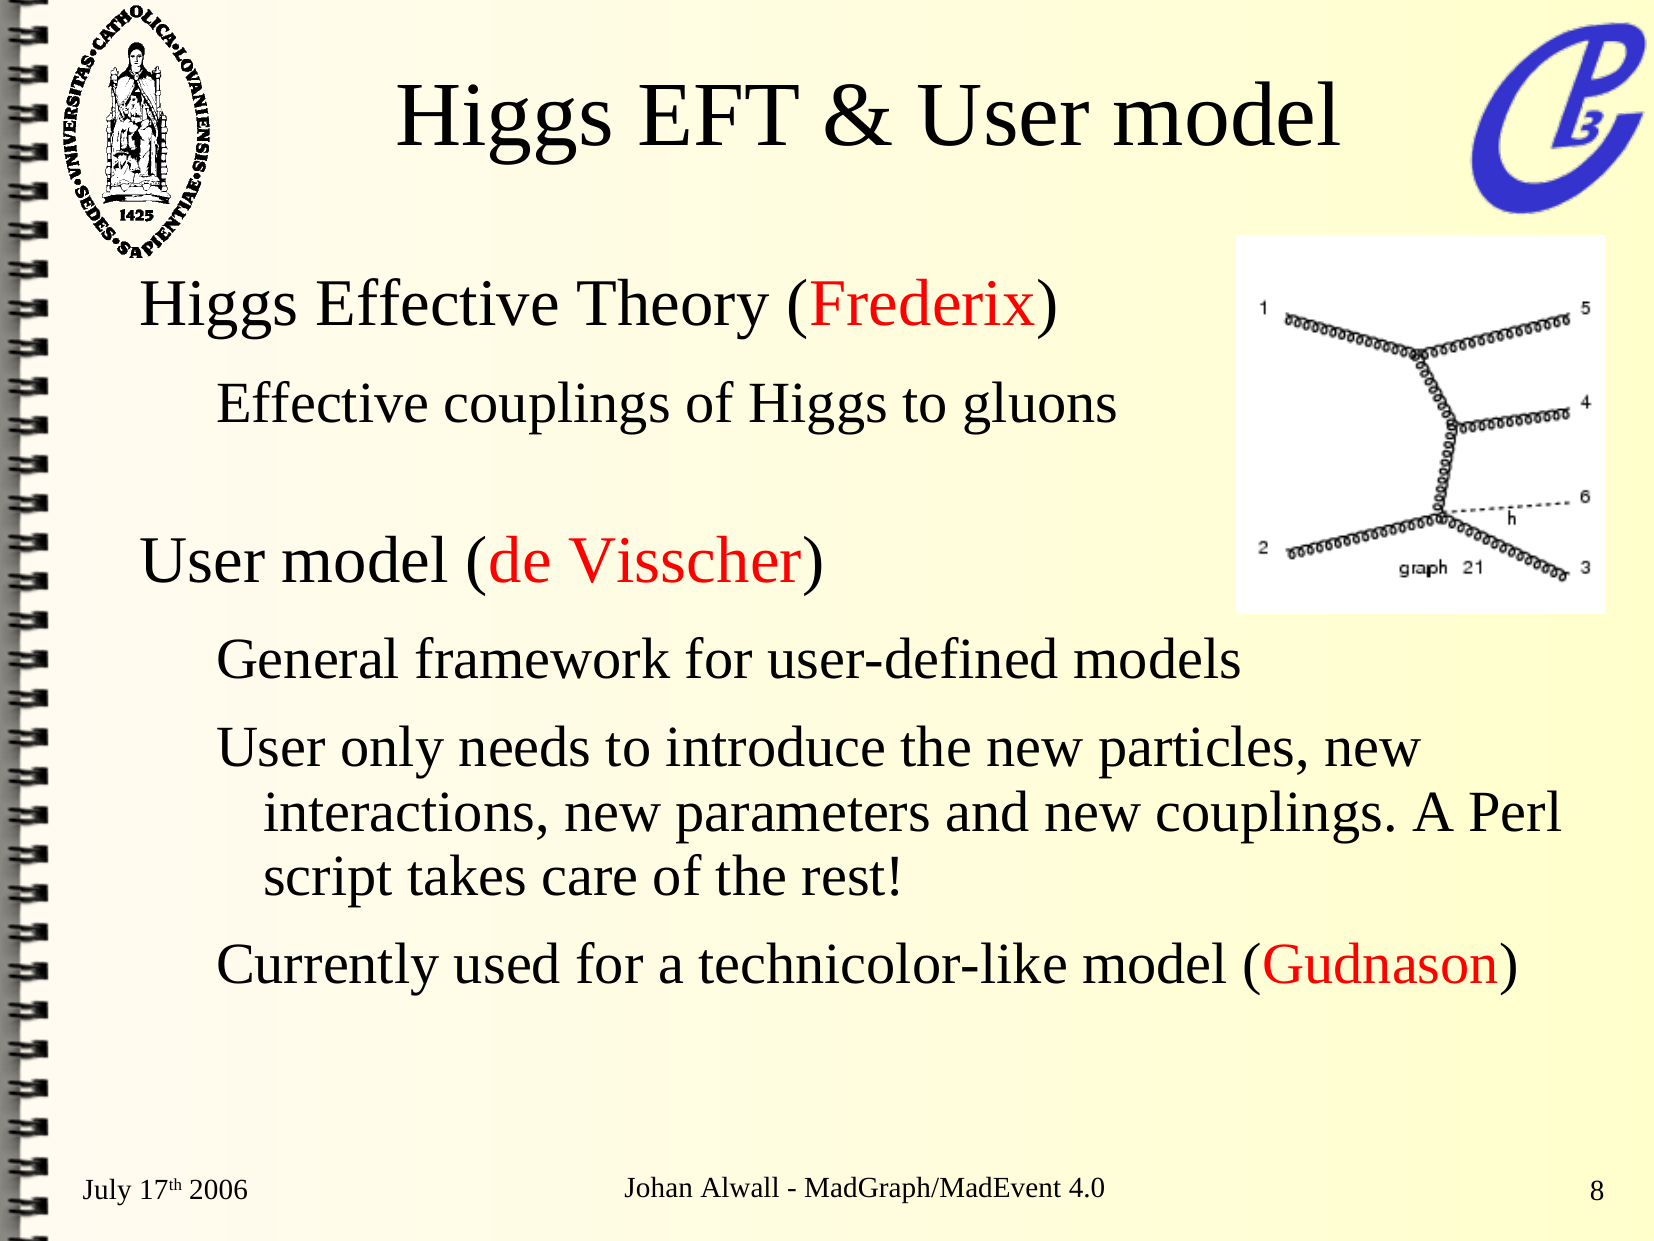

# Higgs EFT & User model
Higgs Effective Theory (Frederix)
Effective couplings of Higgs to gluons
User model (de Visscher)
General framework for user-defined models
User only needs to introduce the new particles, new interactions, new parameters and new couplings. A Perl script takes care of the rest!
Currently used for a technicolor-like model (Gudnason)
Johan Alwall - MadGraph/MadEvent 4.0
July 17 2006
8